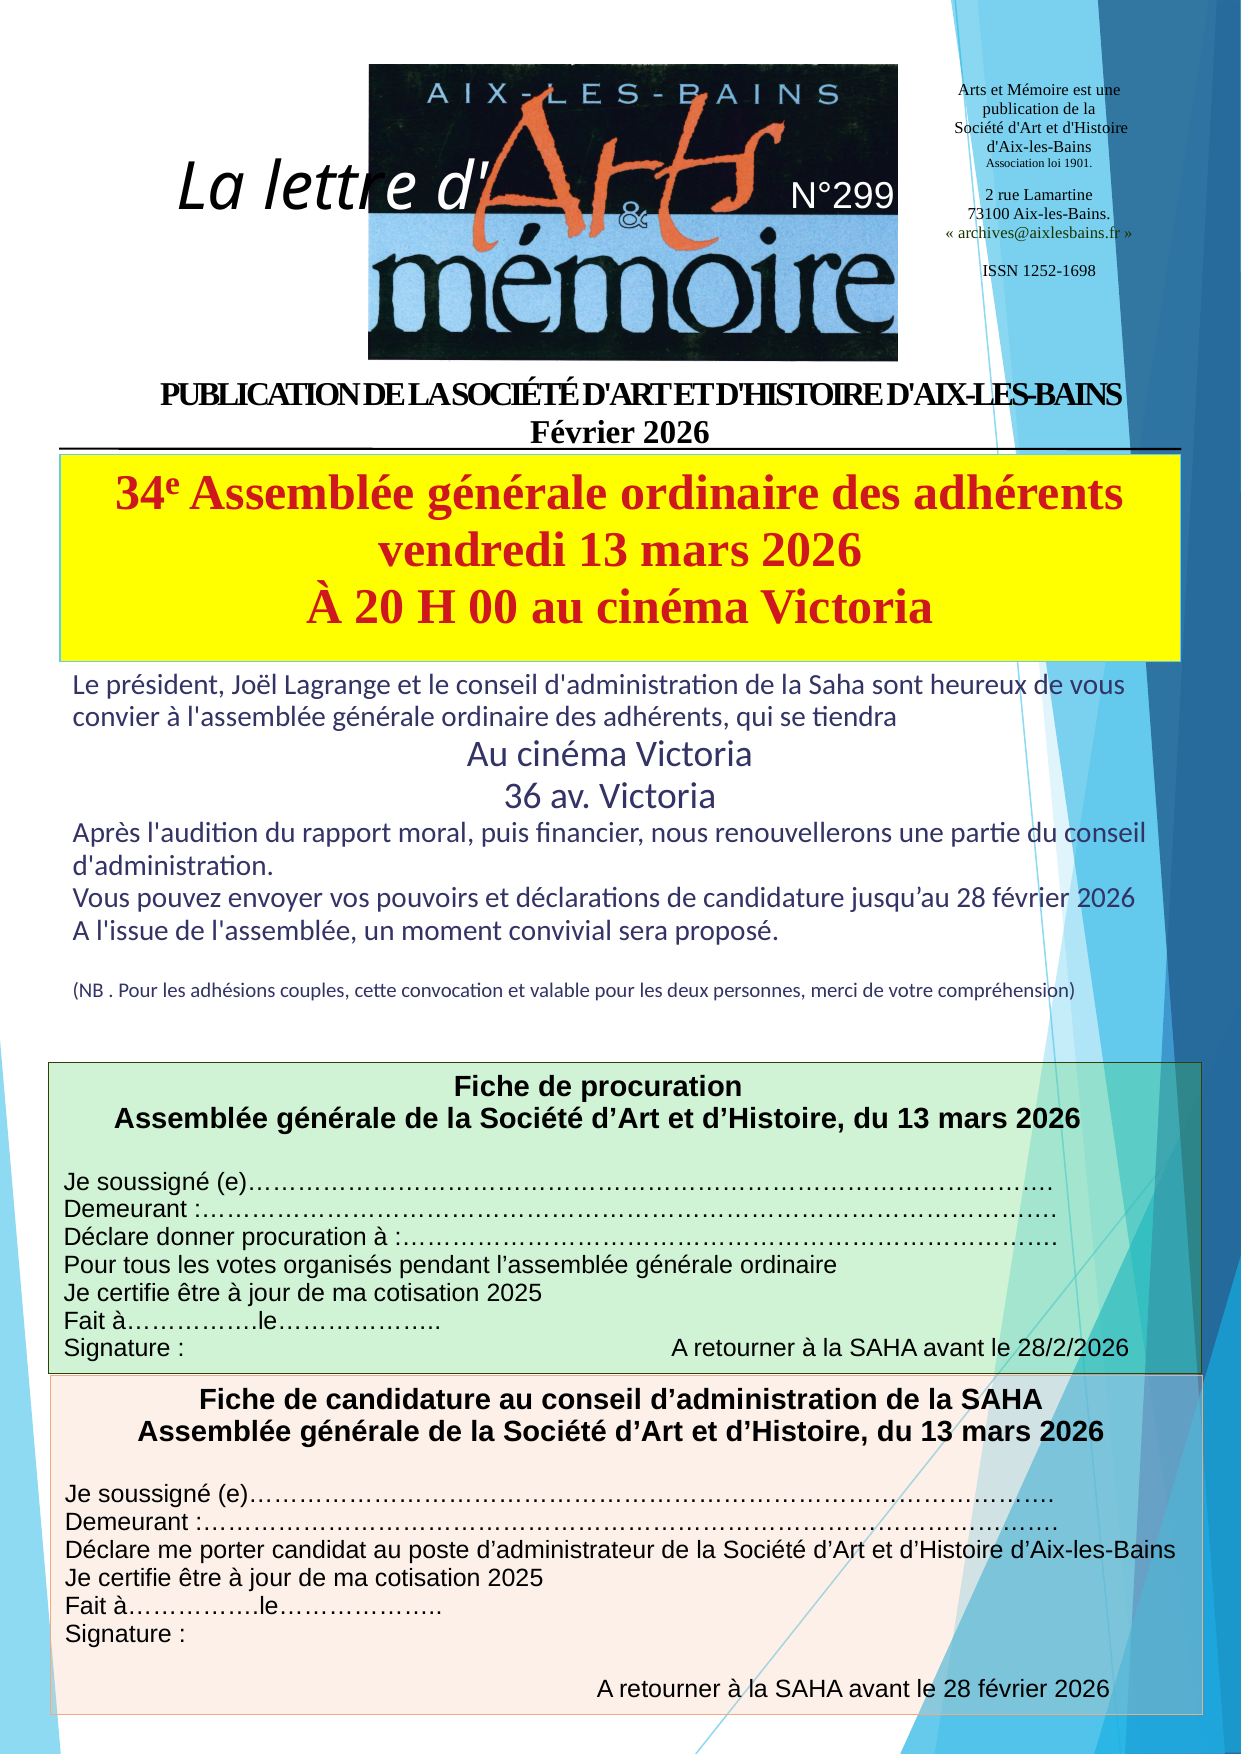

Arts et Mémoire est une publication de la
 Société d'Art et d'Histoire
d'Aix-les-Bains
Association loi 1901.
2 rue Lamartine
73100 Aix-les-Bains.
« archives@aixlesbains.fr »
ISSN 1252-1698
La lettre d'
N°299
 PUBLICATION DE LA SOCIÉTÉ D'ART ET D'HISTOIRE D'AIX-LES-BAINS
Février 2026
34e Assemblée générale ordinaire des adhérents
vendredi 13 mars 2026
À 20 H 00 au cinéma Victoria
Le président, Joël Lagrange et le conseil d'administration de la Saha sont heureux de vous convier à l'assemblée générale ordinaire des adhérents, qui se tiendra
Au cinéma Victoria
36 av. Victoria
Après l'audition du rapport moral, puis financier, nous renouvellerons une partie du conseil d'administration.
Vous pouvez envoyer vos pouvoirs et déclarations de candidature jusqu’au 28 février 2026
A l'issue de l'assemblée, un moment convivial sera proposé.
(NB . Pour les adhésions couples, cette convocation et valable pour les deux personnes, merci de votre compréhension)
Fiche de procuration
Assemblée générale de la Société d’Art et d’Histoire, du 13 mars 2026
Je soussigné (e)…………………………………………………………………………………….
Demeurant :………………………………………………………………………………………….
Déclare donner procuration à :…………………………………………………………………….
Pour tous les votes organisés pendant l’assemblée générale ordinaire
Je certifie être à jour de ma cotisation 2025
Fait à…………….le………………..
Signature : A retourner à la SAHA avant le 28/2/2026
Fiche de candidature au conseil d’administration de la SAHA
Assemblée générale de la Société d’Art et d’Histoire, du 13 mars 2026
Je soussigné (e)…………………………………………………………………………………….
Demeurant :………………………………………………………………………………………….
Déclare me porter candidat au poste d’administrateur de la Société d’Art et d’Histoire d’Aix-les-Bains
Je certifie être à jour de ma cotisation 2025
Fait à…………….le………………..
Signature :
 A retourner à la SAHA avant le 28 février 2026